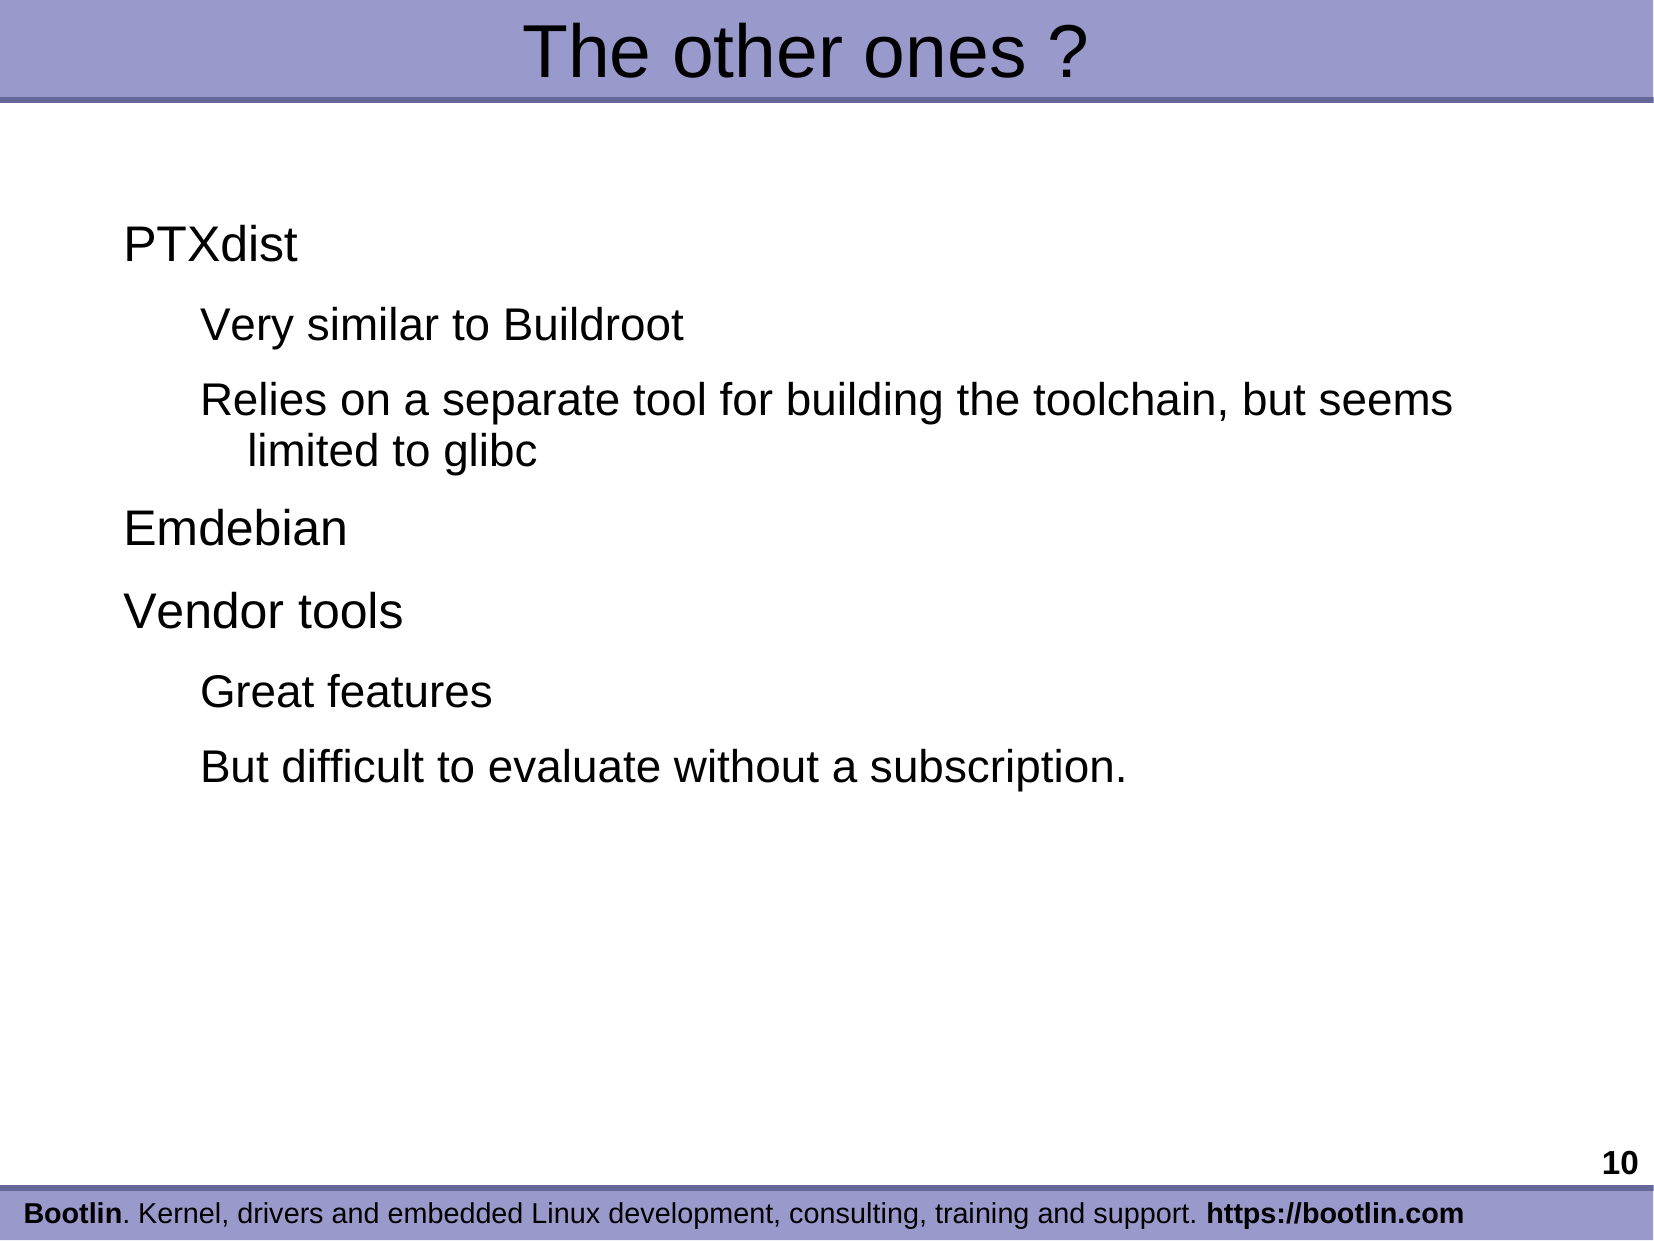

# The other ones ?
PTXdist
Very similar to Buildroot
Relies on a separate tool for building the toolchain, but seems limited to glibc
Emdebian
Vendor tools
Great features
But difficult to evaluate without a subscription.